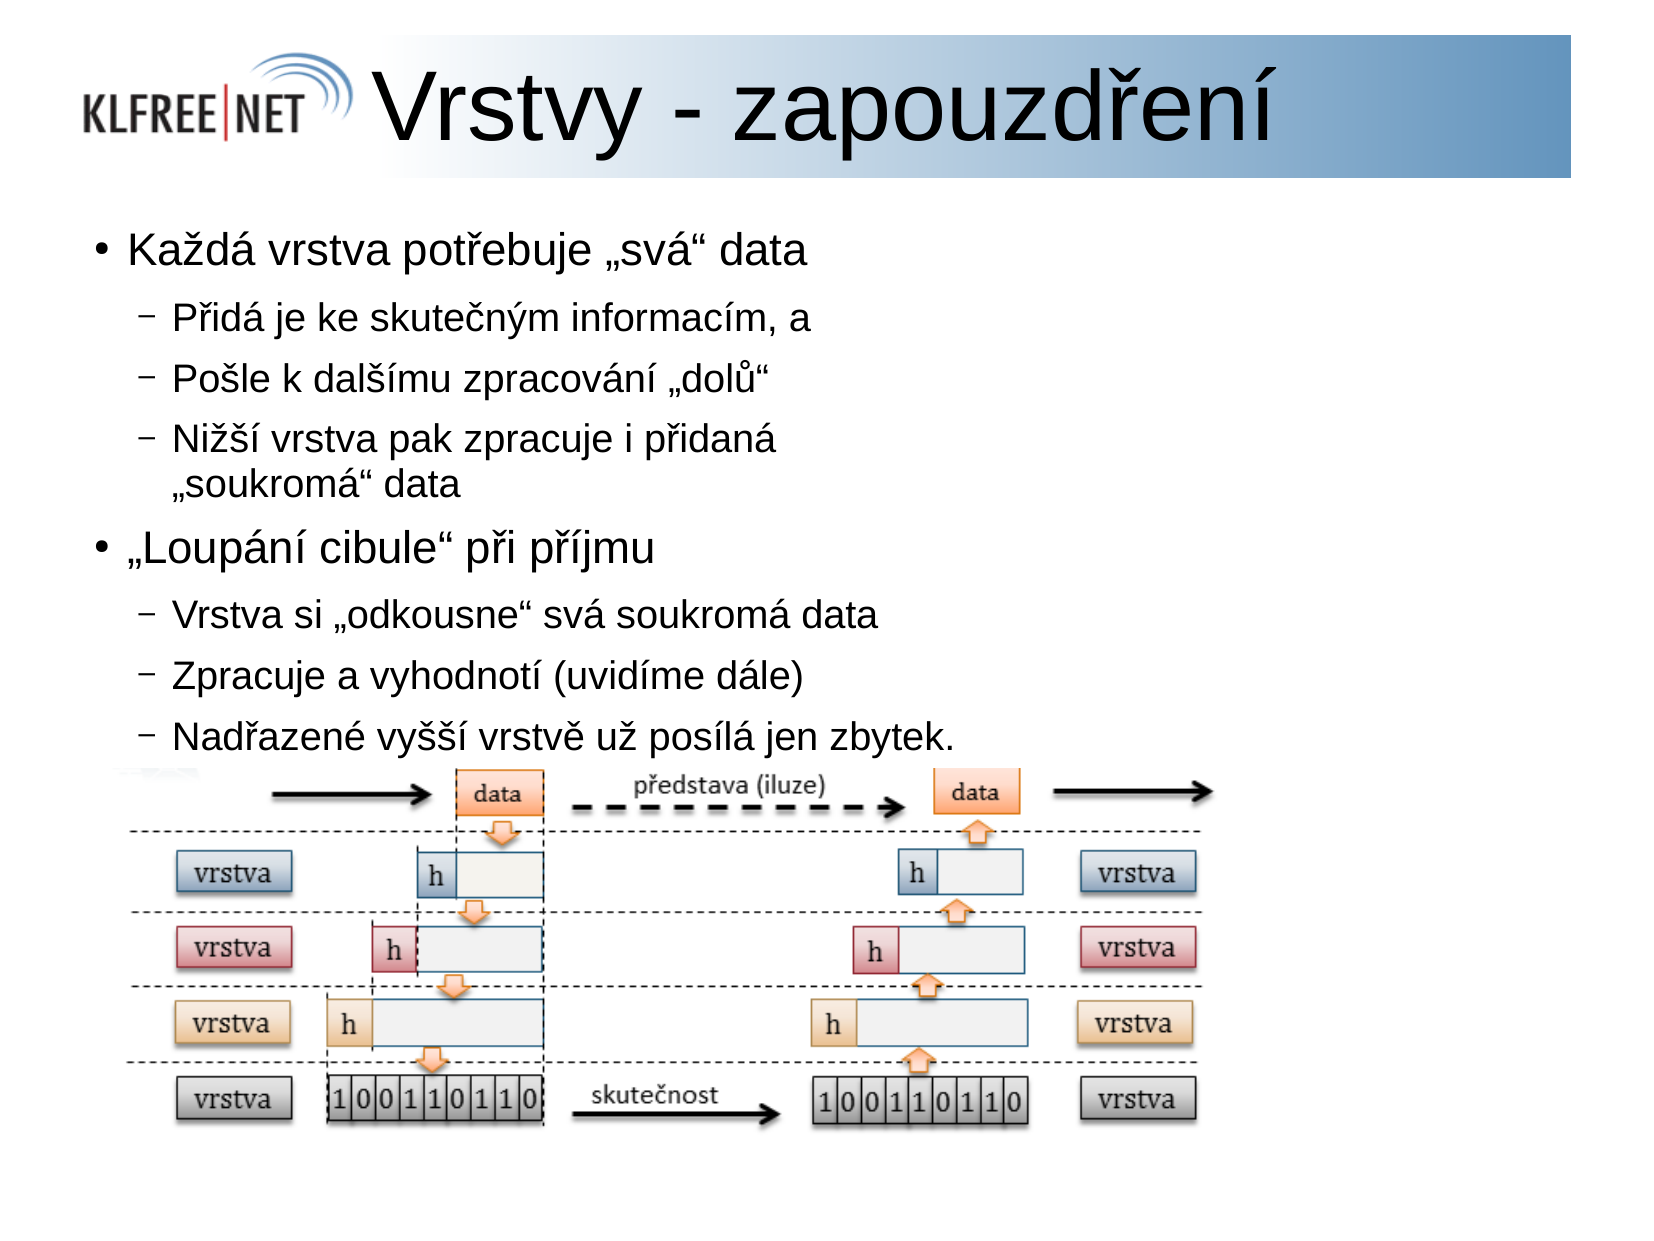

# Vrstvy - zapouzdření
Každá vrstva potřebuje „svá“ data
Přidá je ke skutečným informacím, a
Pošle k dalšímu zpracování „dolů“
Nižší vrstva pak zpracuje i přidaná
„soukromá“ data
„Loupání cibule“ při příjmu
Vrstva si „odkousne“ svá soukromá data
Zpracuje a vyhodnotí (uvidíme dále)
Nadřazené vyšší vrstvě už posílá jen zbytek.